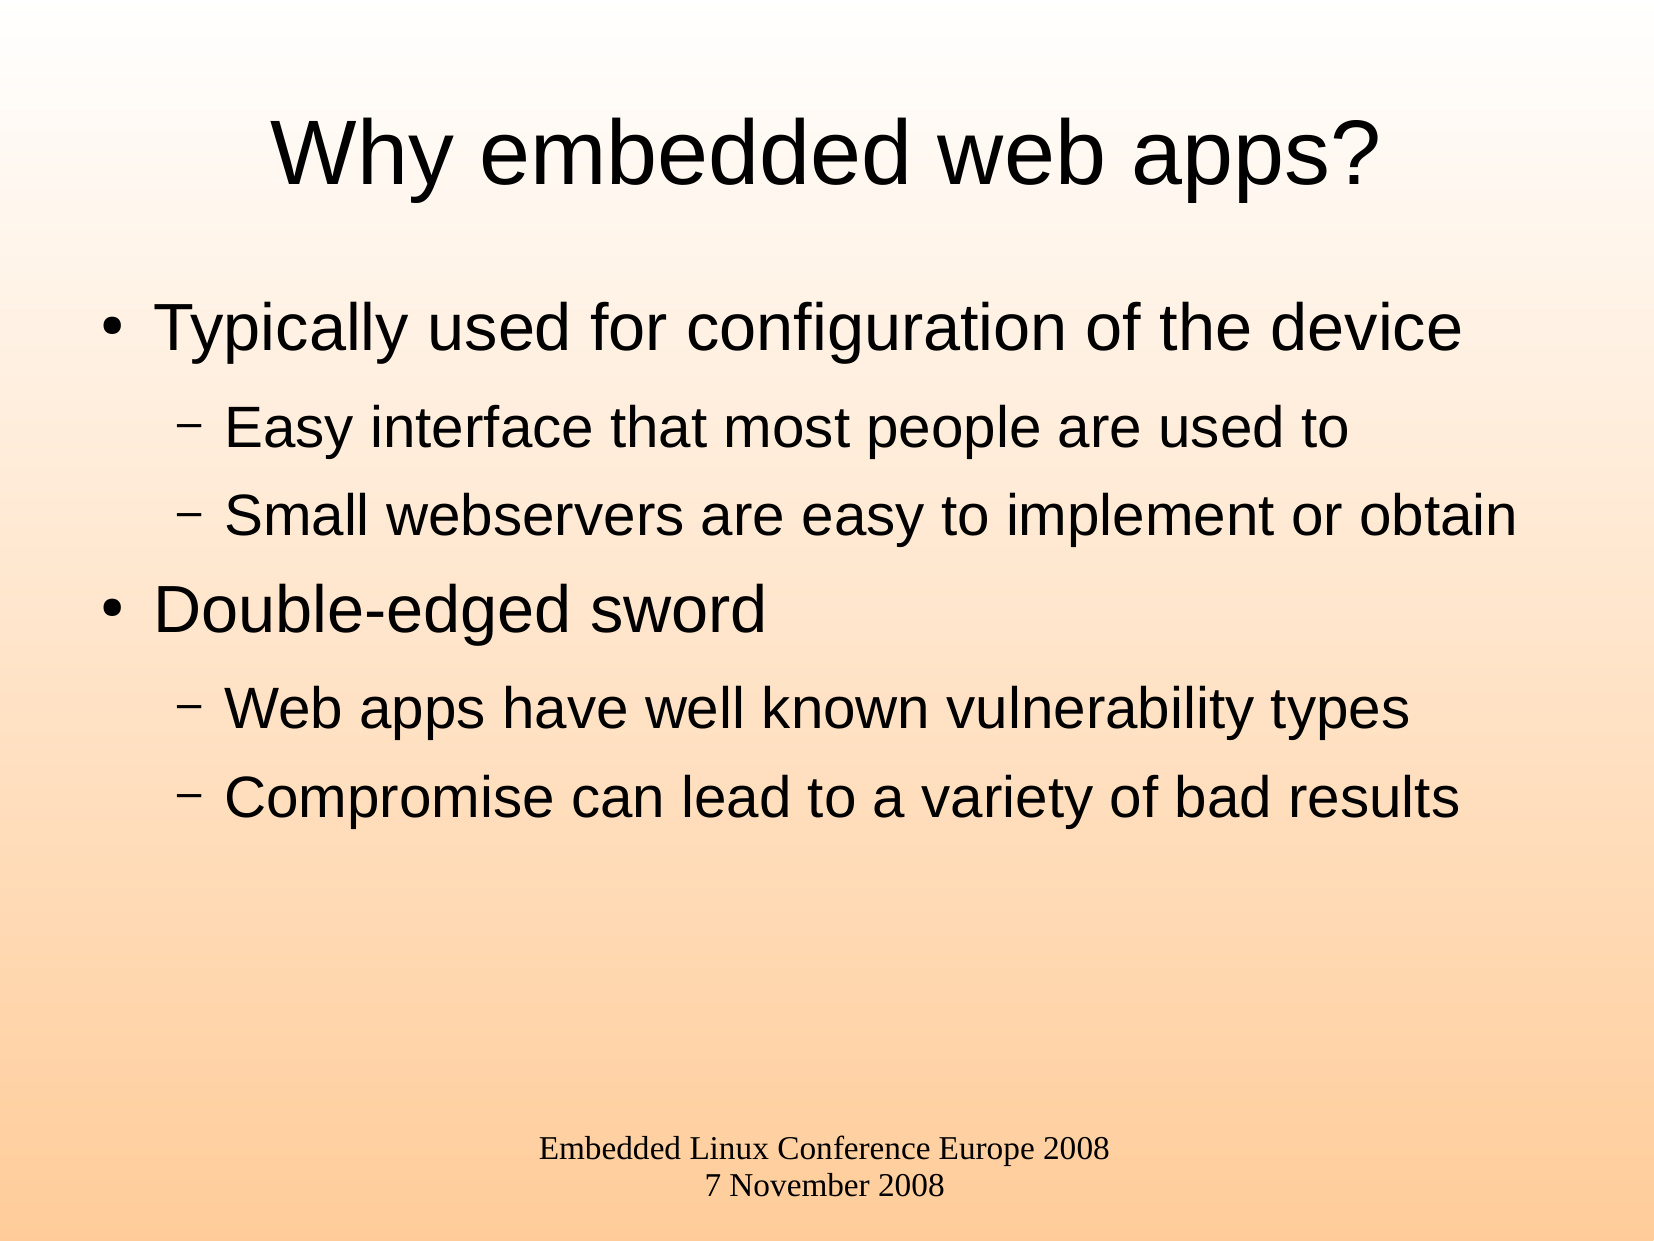

# Why embedded web apps?
Typically used for configuration of the device
Easy interface that most people are used to
Small webservers are easy to implement or obtain
Double-edged sword
Web apps have well known vulnerability types
Compromise can lead to a variety of bad results
Embedded Linux Conference Europe 2008